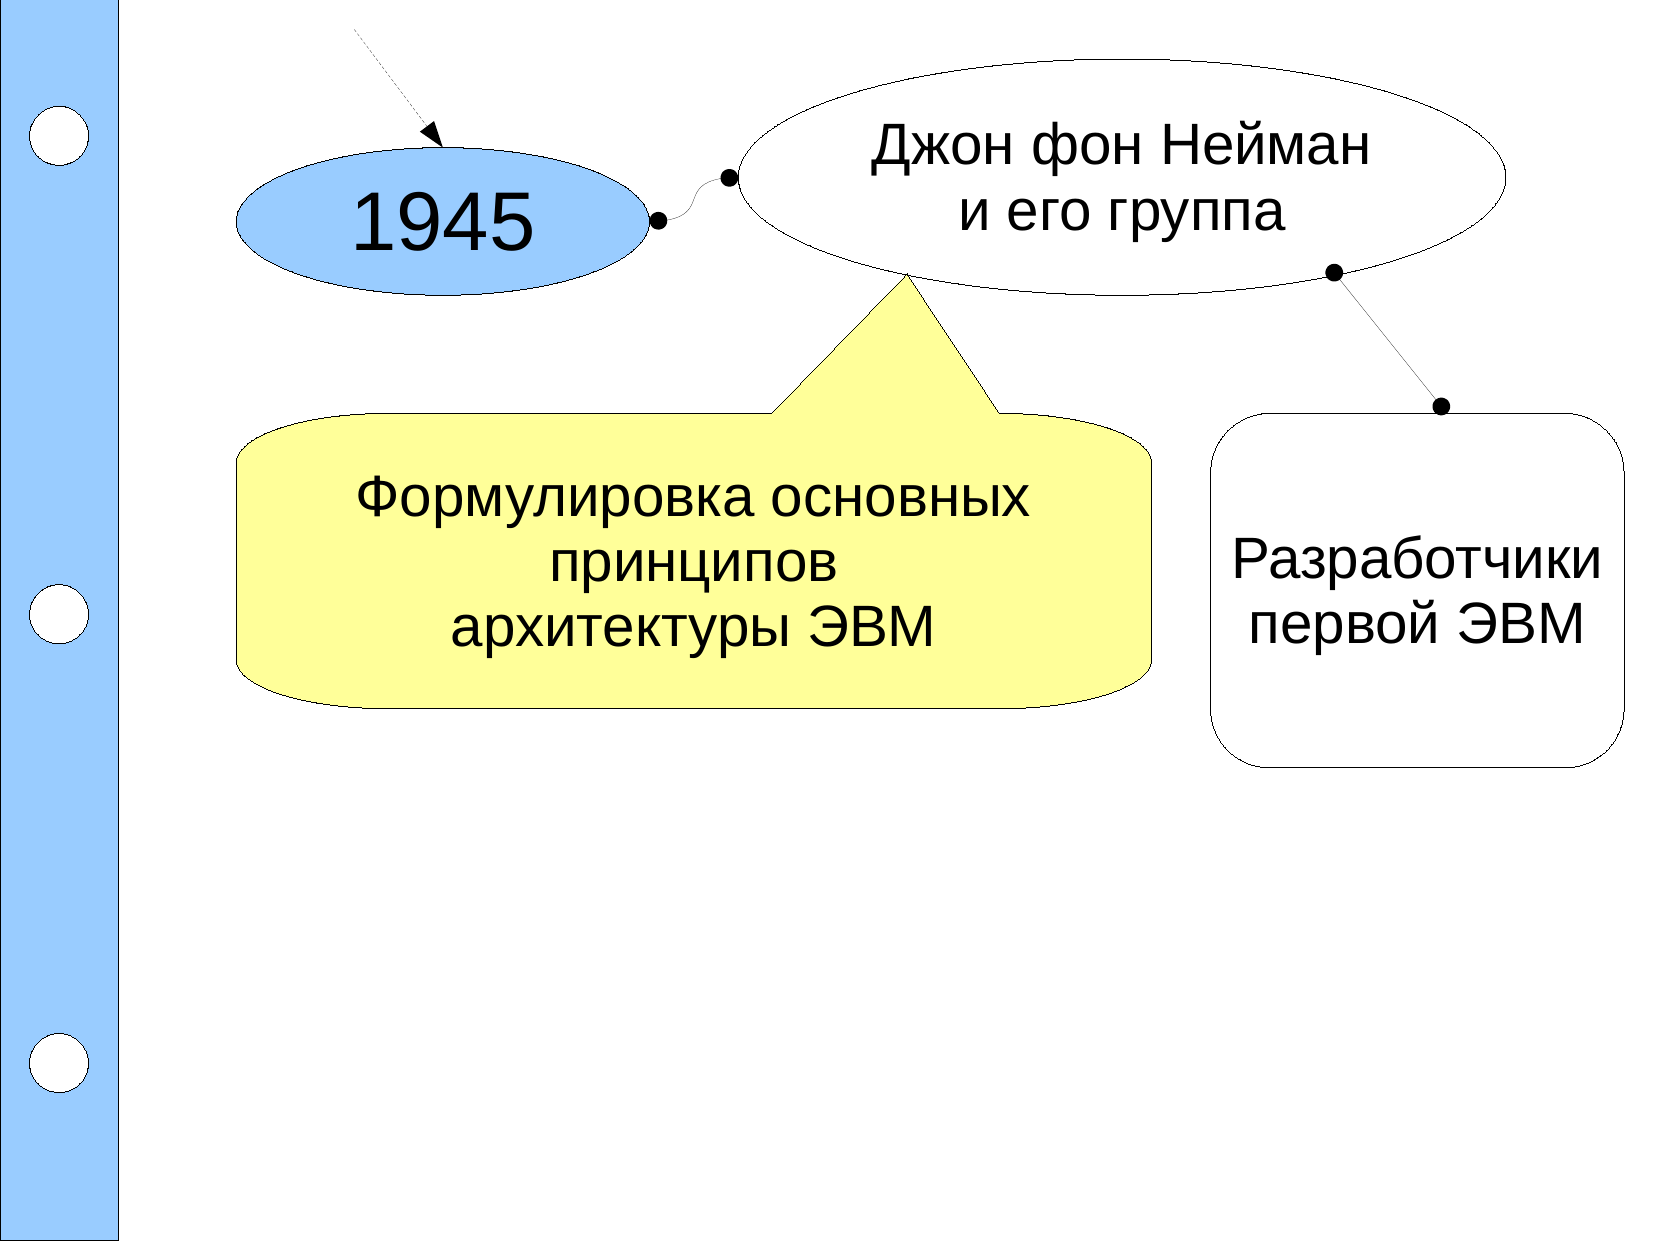

Джон фон Нейман
и его группа
1945
Формулировка основных принципов
архитектуры ЭВМ
Разработчики
первой ЭВМ